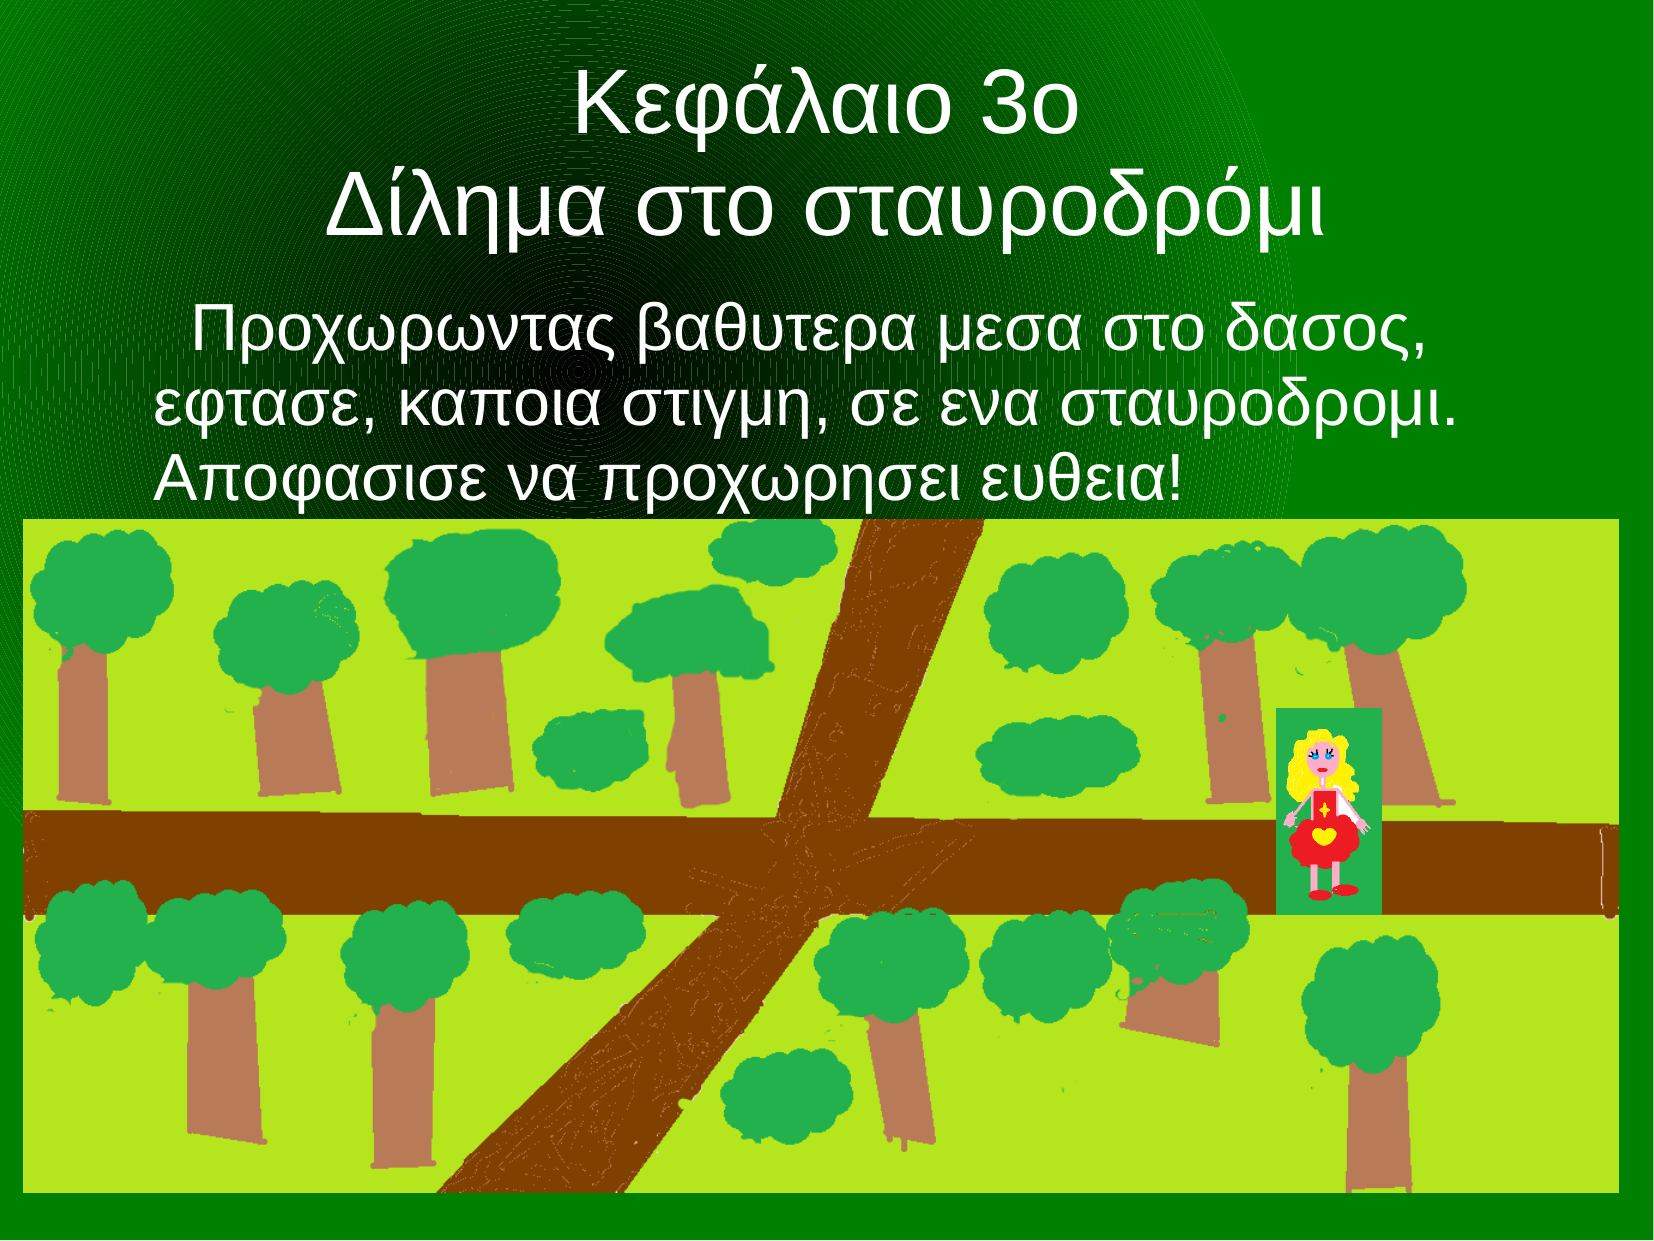

# Κεφάλαιο 3ο Δίλημα στο σταυροδρόμι
 Προχωρωντας βαθυτερα μεσα στο δασος, εφτασε, καποια στιγμη, σε ενα σταυροδρομι. Αποφασισε να προχωρησει ευθεια!